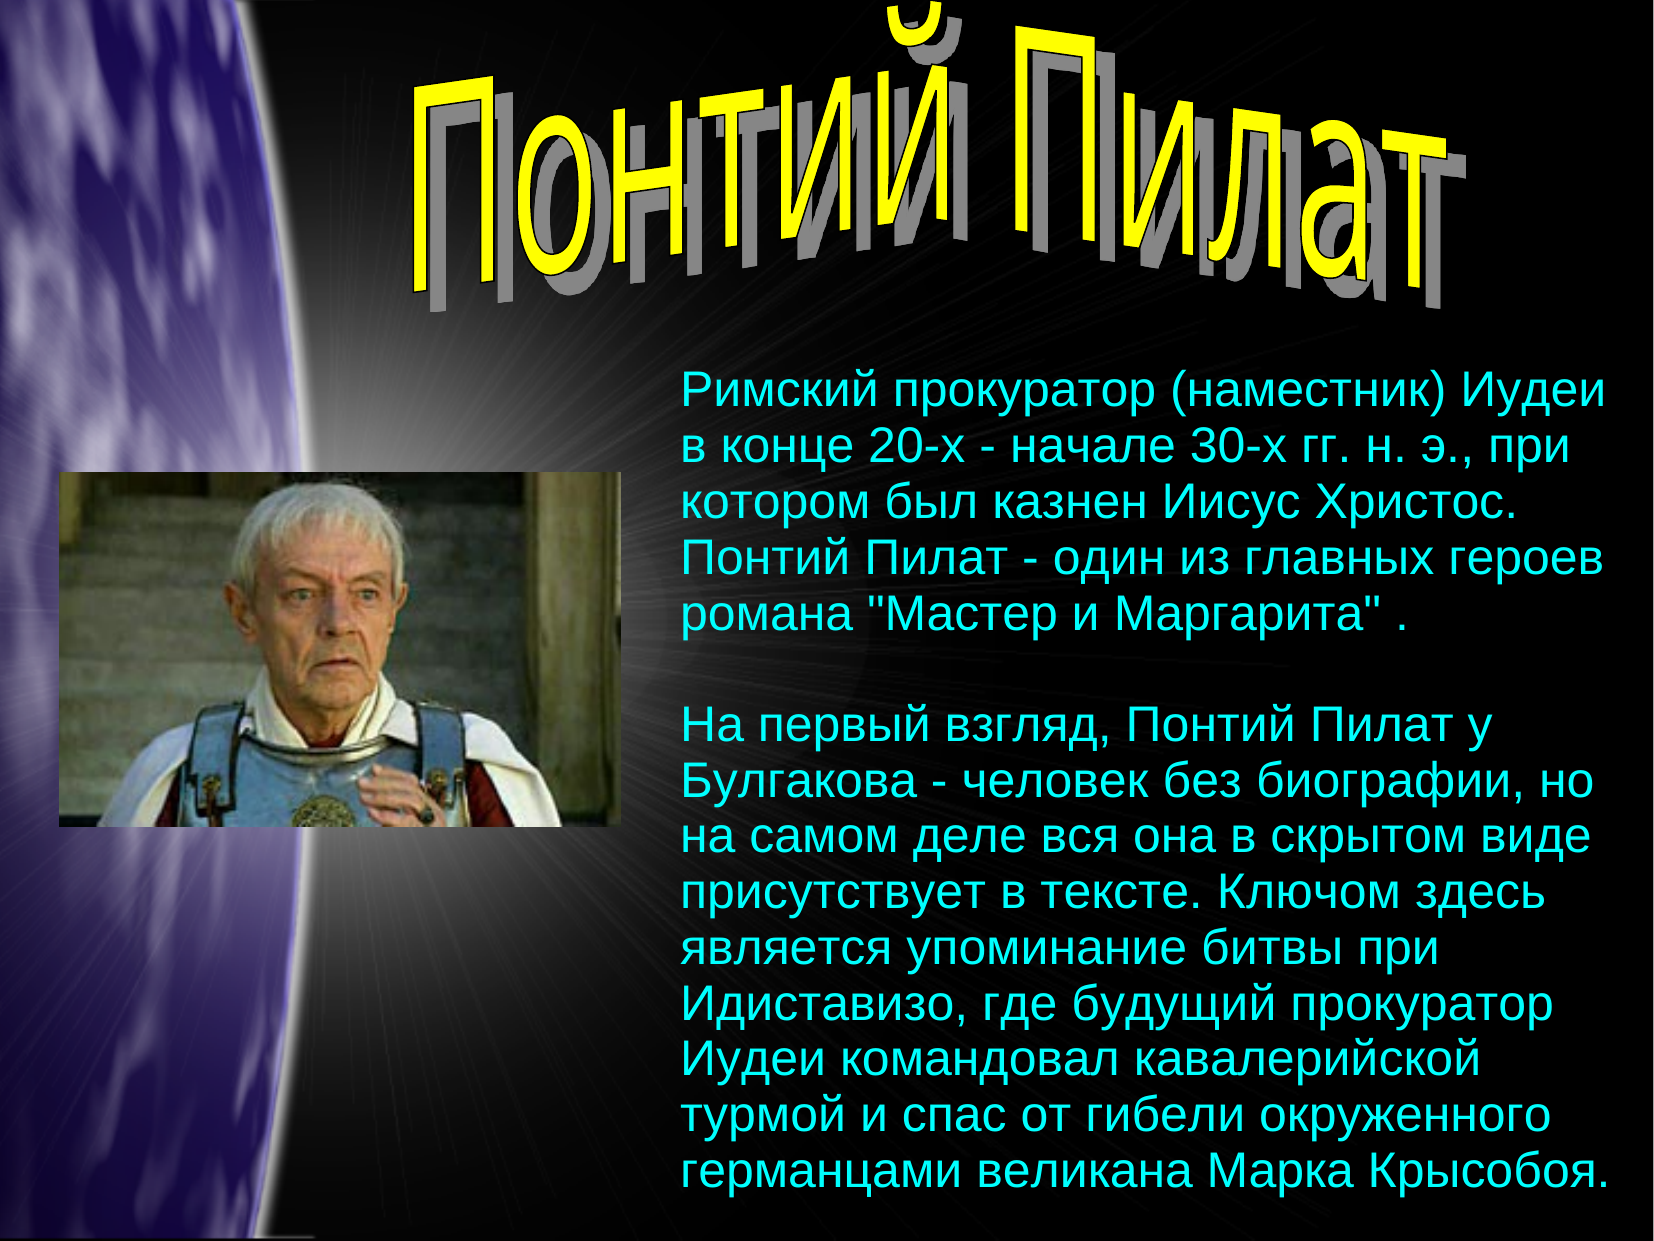

Понтий Пилат
Римский прокуратор (наместник) Иудеи в конце 20-х - начале 30-х гг. н. э., при котором был казнен Иисус Христос. Понтий Пилат - один из главных героев романа "Мастер и Маргарита" .
На первый взгляд, Понтий Пилат у Булгакова - человек без биографии, но на самом деле вся она в скрытом виде присутствует в тексте. Ключом здесь является упоминание битвы при Идиставизо, где будущий прокуратор Иудеи командовал кавалерийской турмой и спас от гибели окруженного германцами великана Марка Крысобоя.